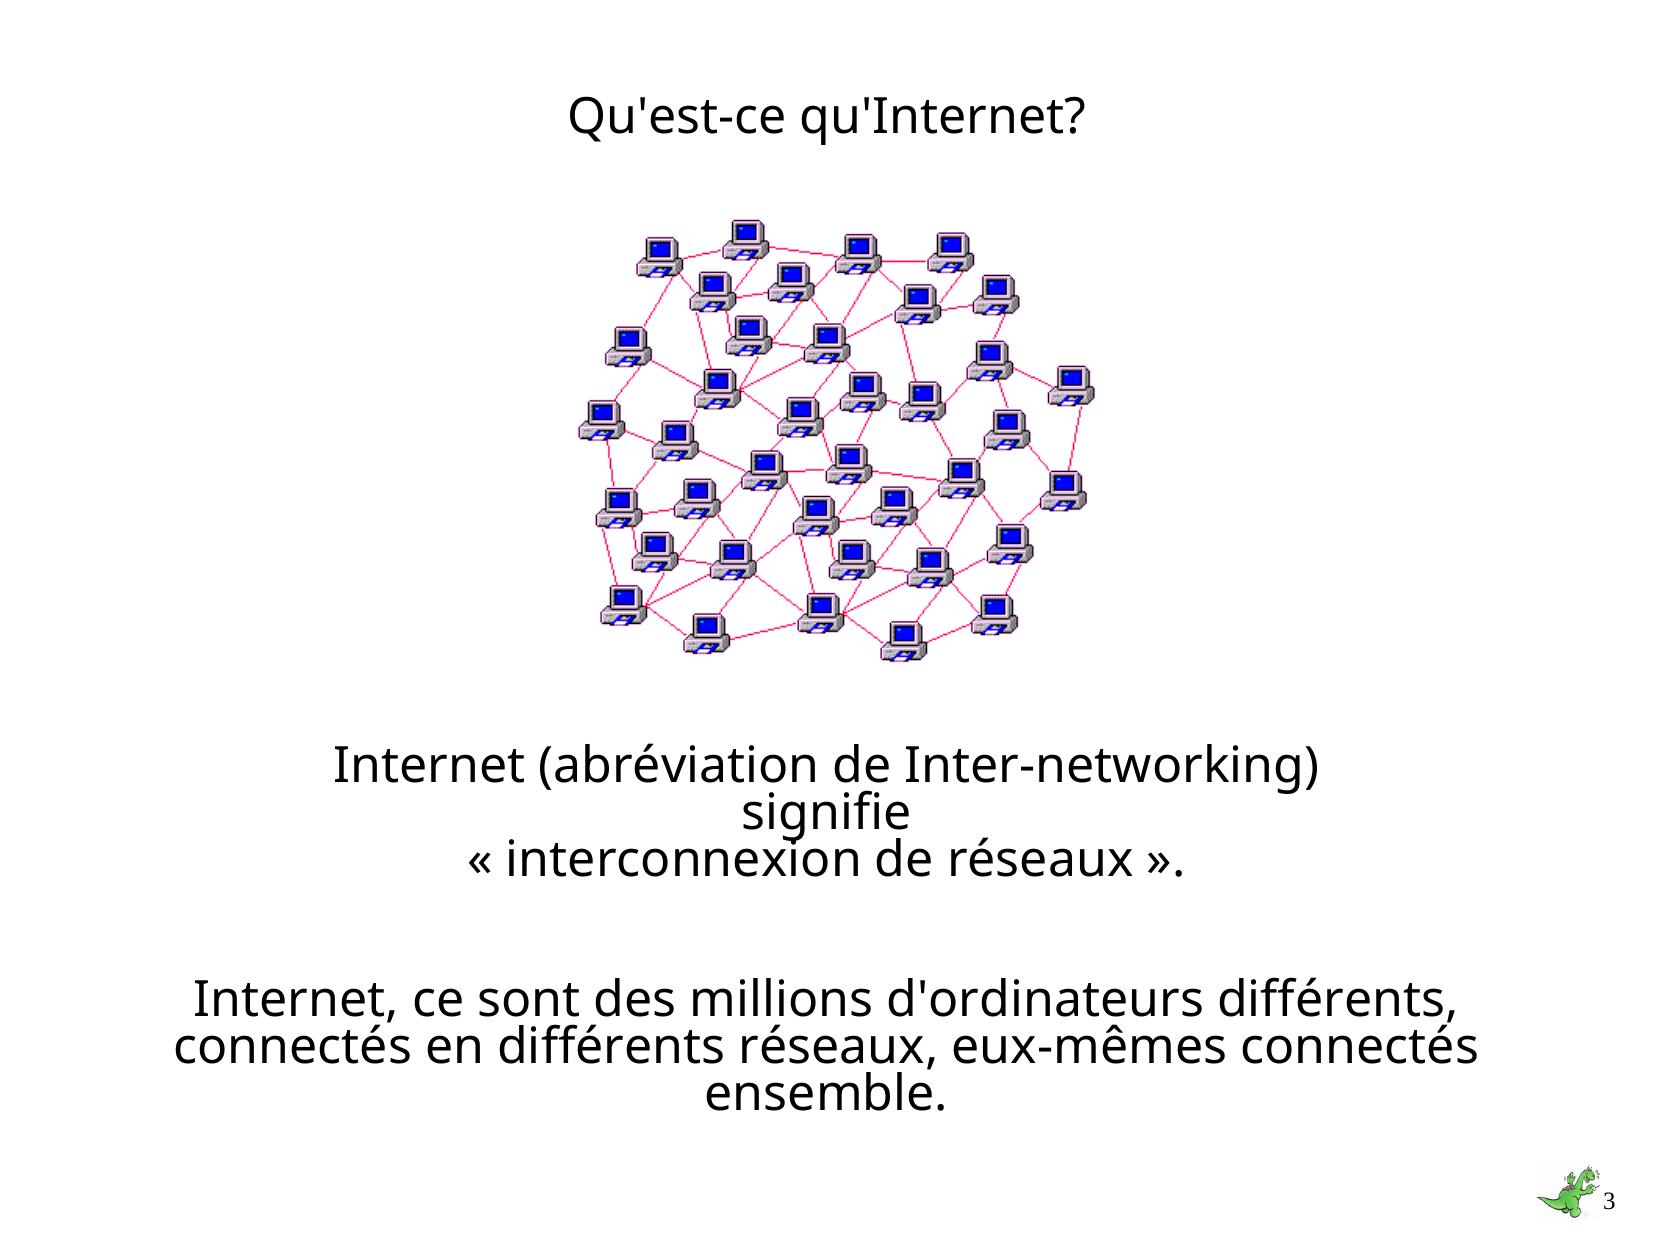

Qu'est-ce qu'Internet?
Internet (abréviation de Inter-networking)
 signifie
« interconnexion de réseaux ».
Internet, ce sont des millions d'ordinateurs différents, connectés en différents réseaux, eux-mêmes connectés ensemble.
3